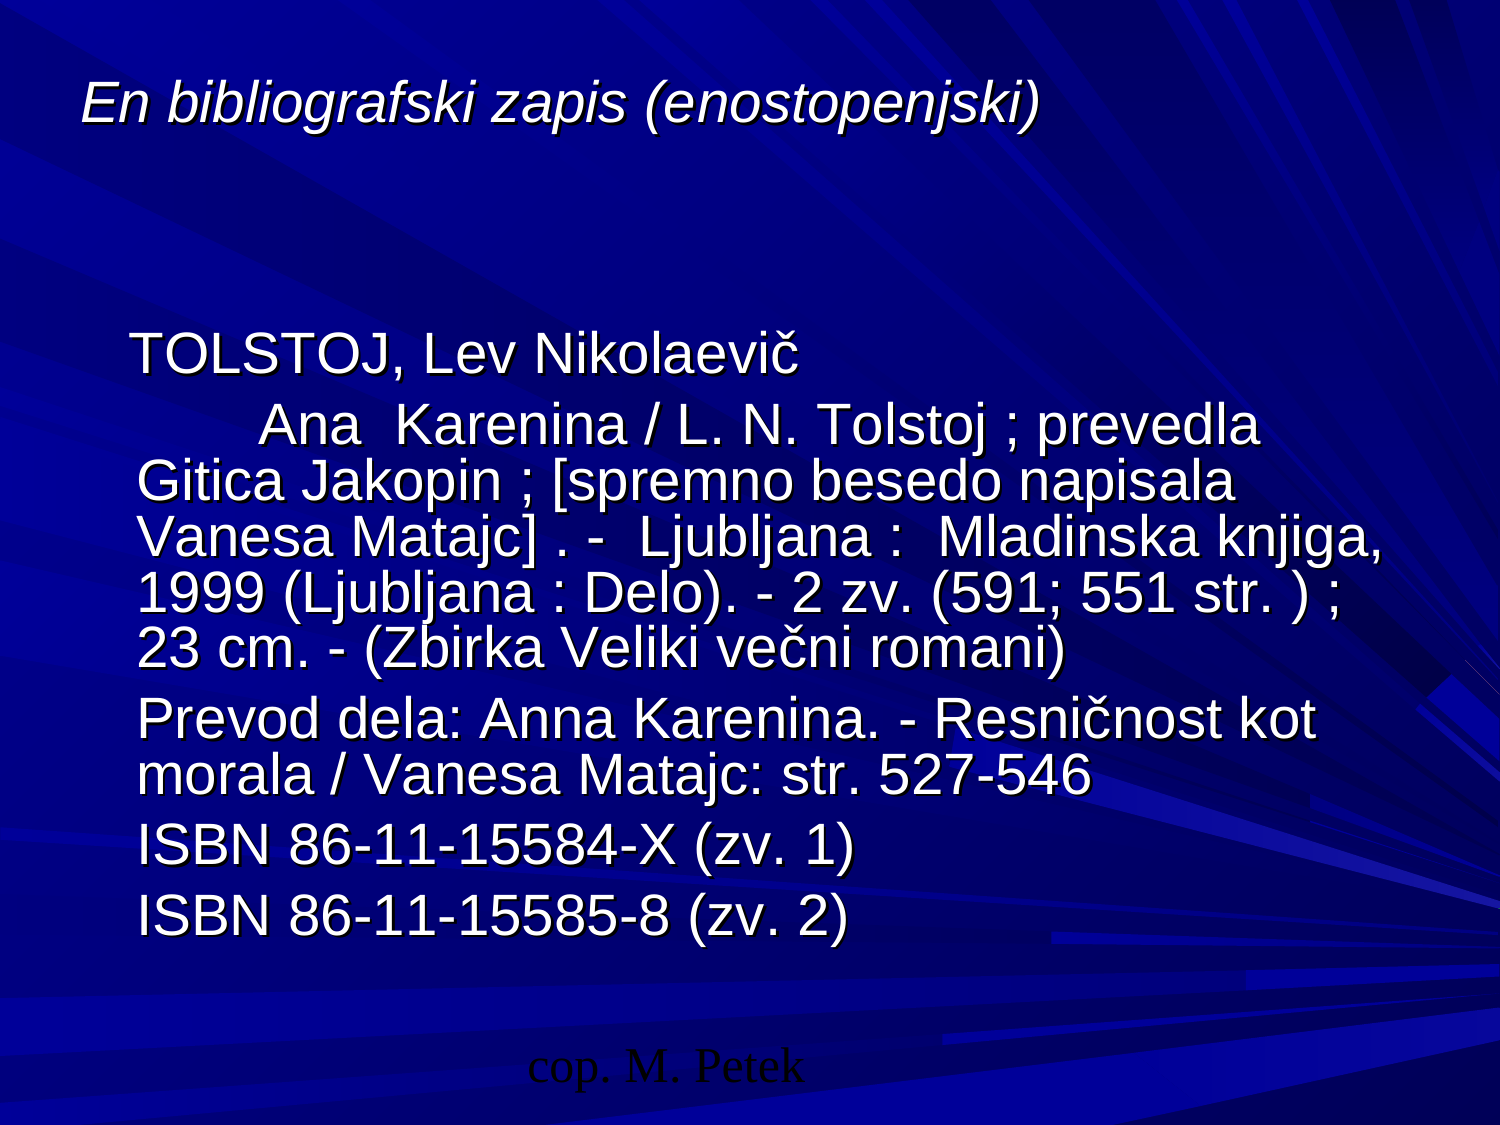

# En bibliografski zapis (enostopenjski)
 TOLSTOJ, Lev Nikolaevič
 Ana Karenina / L. N. Tolstoj ; prevedla Gitica Jakopin ; [spremno besedo napisala Vanesa Matajc] . - Ljubljana : Mladinska knjiga, 1999 (Ljubljana : Delo). - 2 zv. (591; 551 str. ) ; 23 cm. - (Zbirka Veliki večni romani)
	Prevod dela: Anna Karenina. - Resničnost kot morala / Vanesa Matajc: str. 527-546
	ISBN 86-11-15584-X (zv. 1)
	ISBN 86-11-15585-8 (zv. 2)
cop. M. Petek